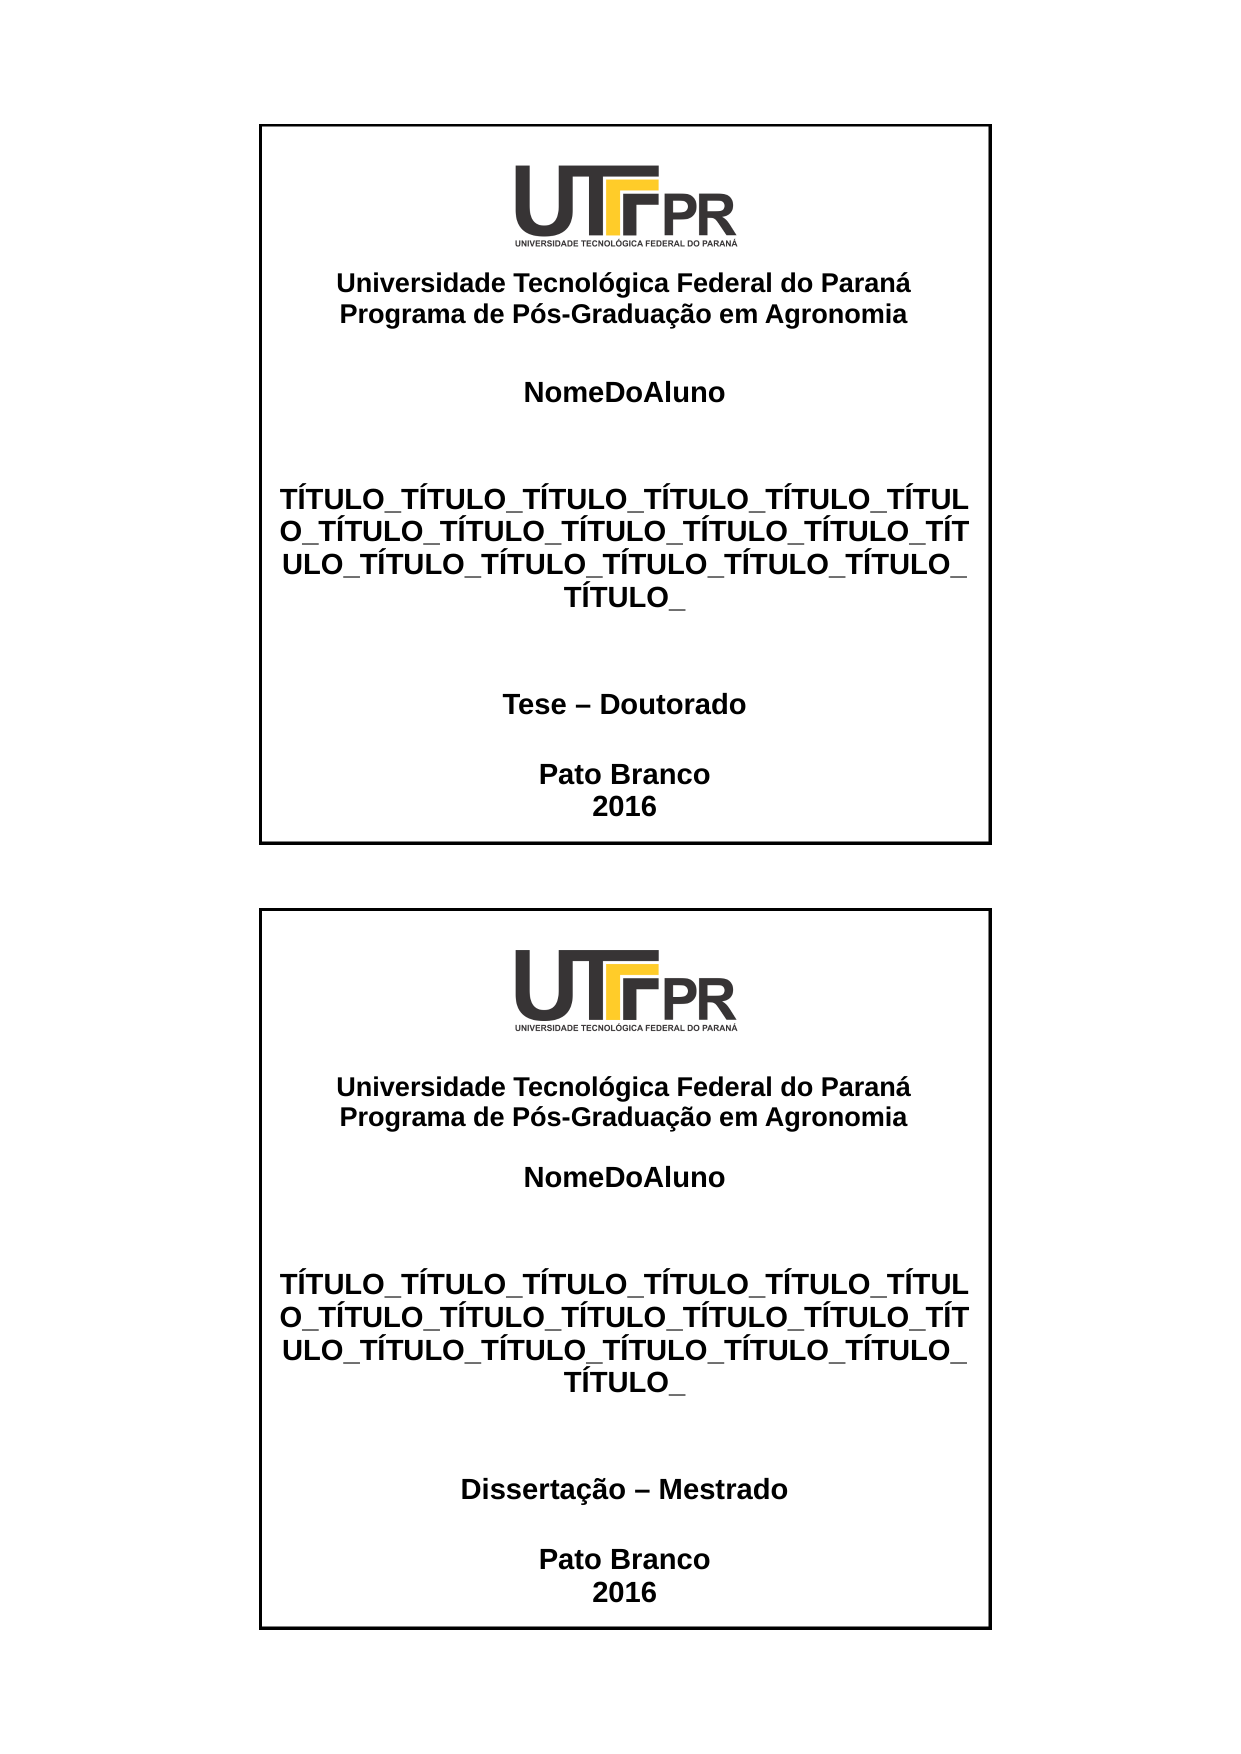

# Universidade Tecnológica Federal do Paraná Programa de Pós-Graduação em Agronomia
NomeDoAluno
TÍTULO_TÍTULO_TÍTULO_TÍTULO_TÍTULO_TÍTULO_TÍTULO_TÍTULO_TÍTULO_TÍTULO_TÍTULO_TÍTULO_TÍTULO_TÍTULO_TÍTULO_TÍTULO_TÍTULO_TÍTULO_
Tese – Doutorado
Pato Branco
2016
Universidade Tecnológica Federal do Paraná
Programa de Pós-Graduação em Agronomia
NomeDoAluno
TÍTULO_TÍTULO_TÍTULO_TÍTULO_TÍTULO_TÍTULO_TÍTULO_TÍTULO_TÍTULO_TÍTULO_TÍTULO_TÍTULO_TÍTULO_TÍTULO_TÍTULO_TÍTULO_TÍTULO_TÍTULO_
Dissertação – Mestrado
Pato Branco
2016